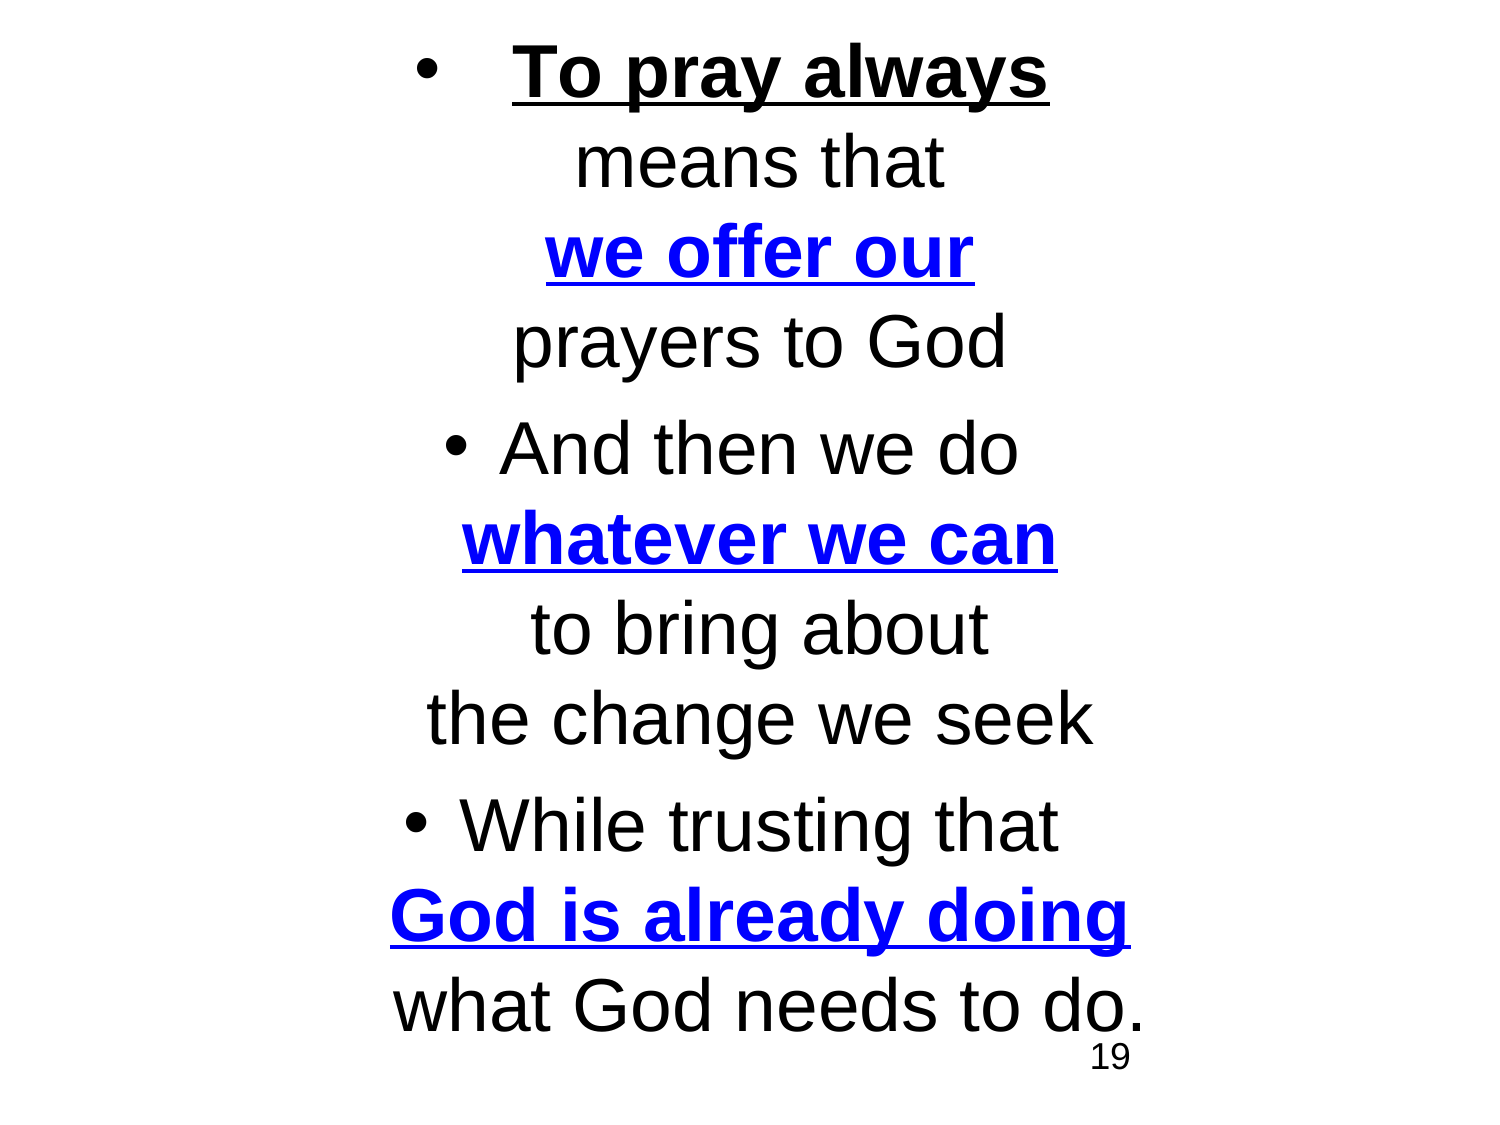

# To pray always means that we offer our prayers to God
And then we do
whatever we can
to bring about
the change we seek
While trusting that
God is already doing
what God needs to do.
19